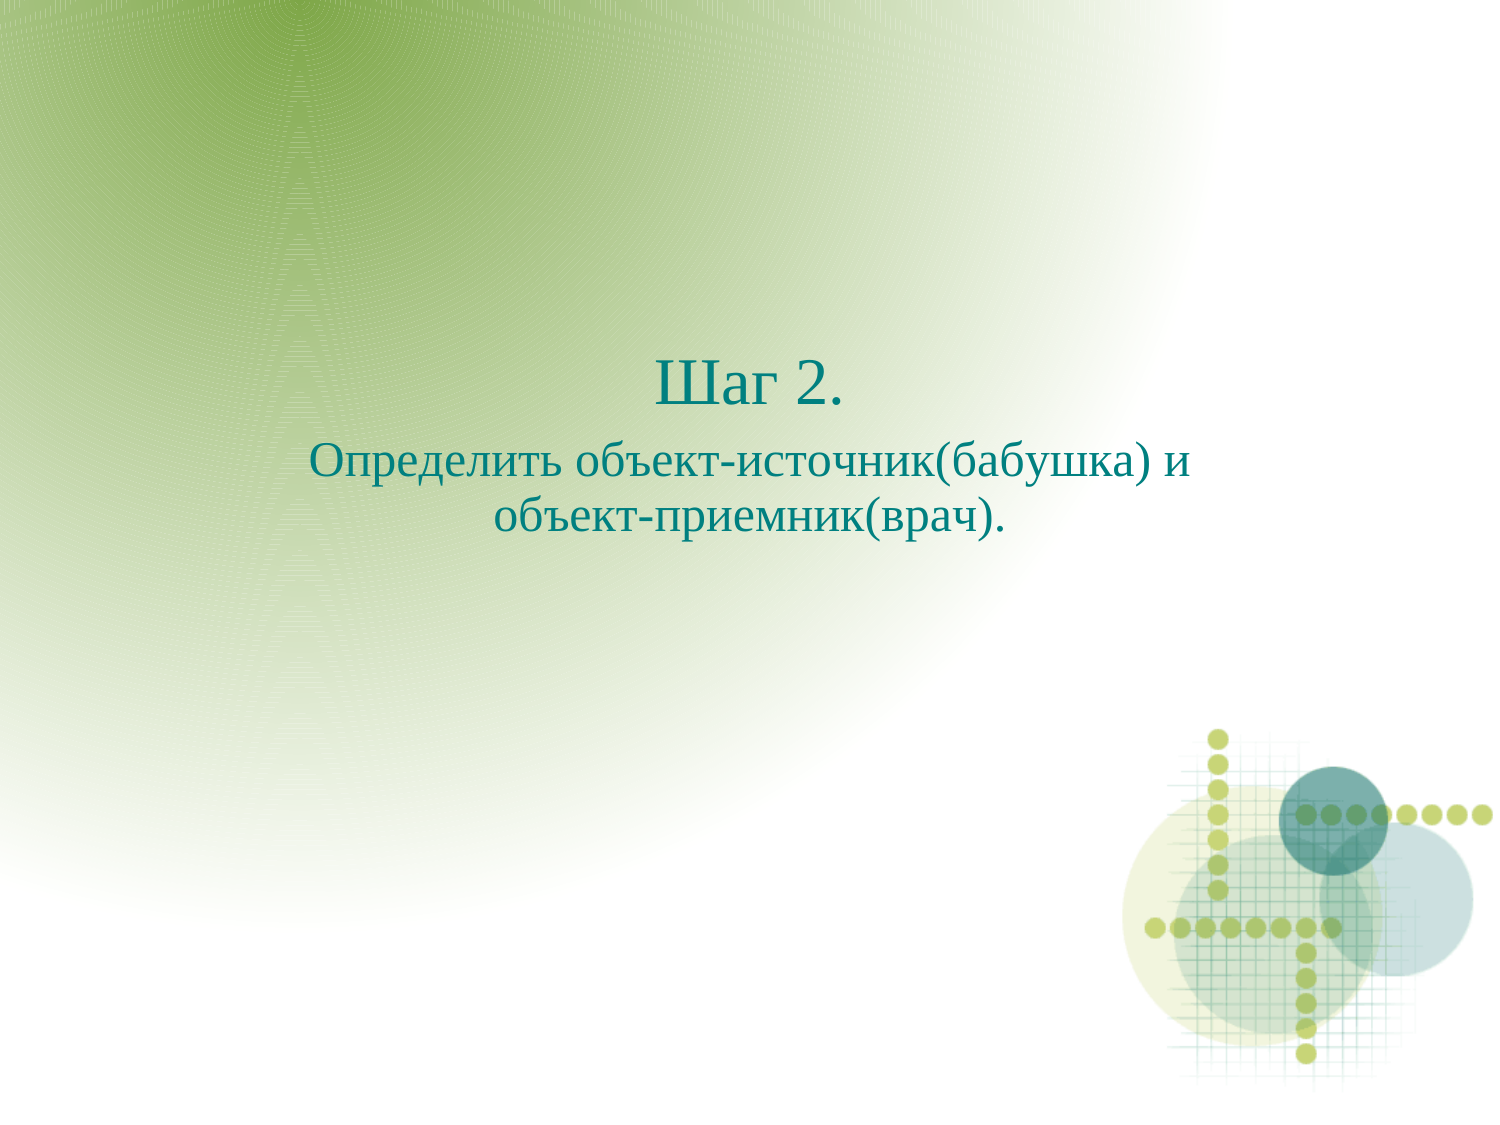

#
Шаг 2.
Определить объект-источник(бабушка) и объект-приемник(врач).